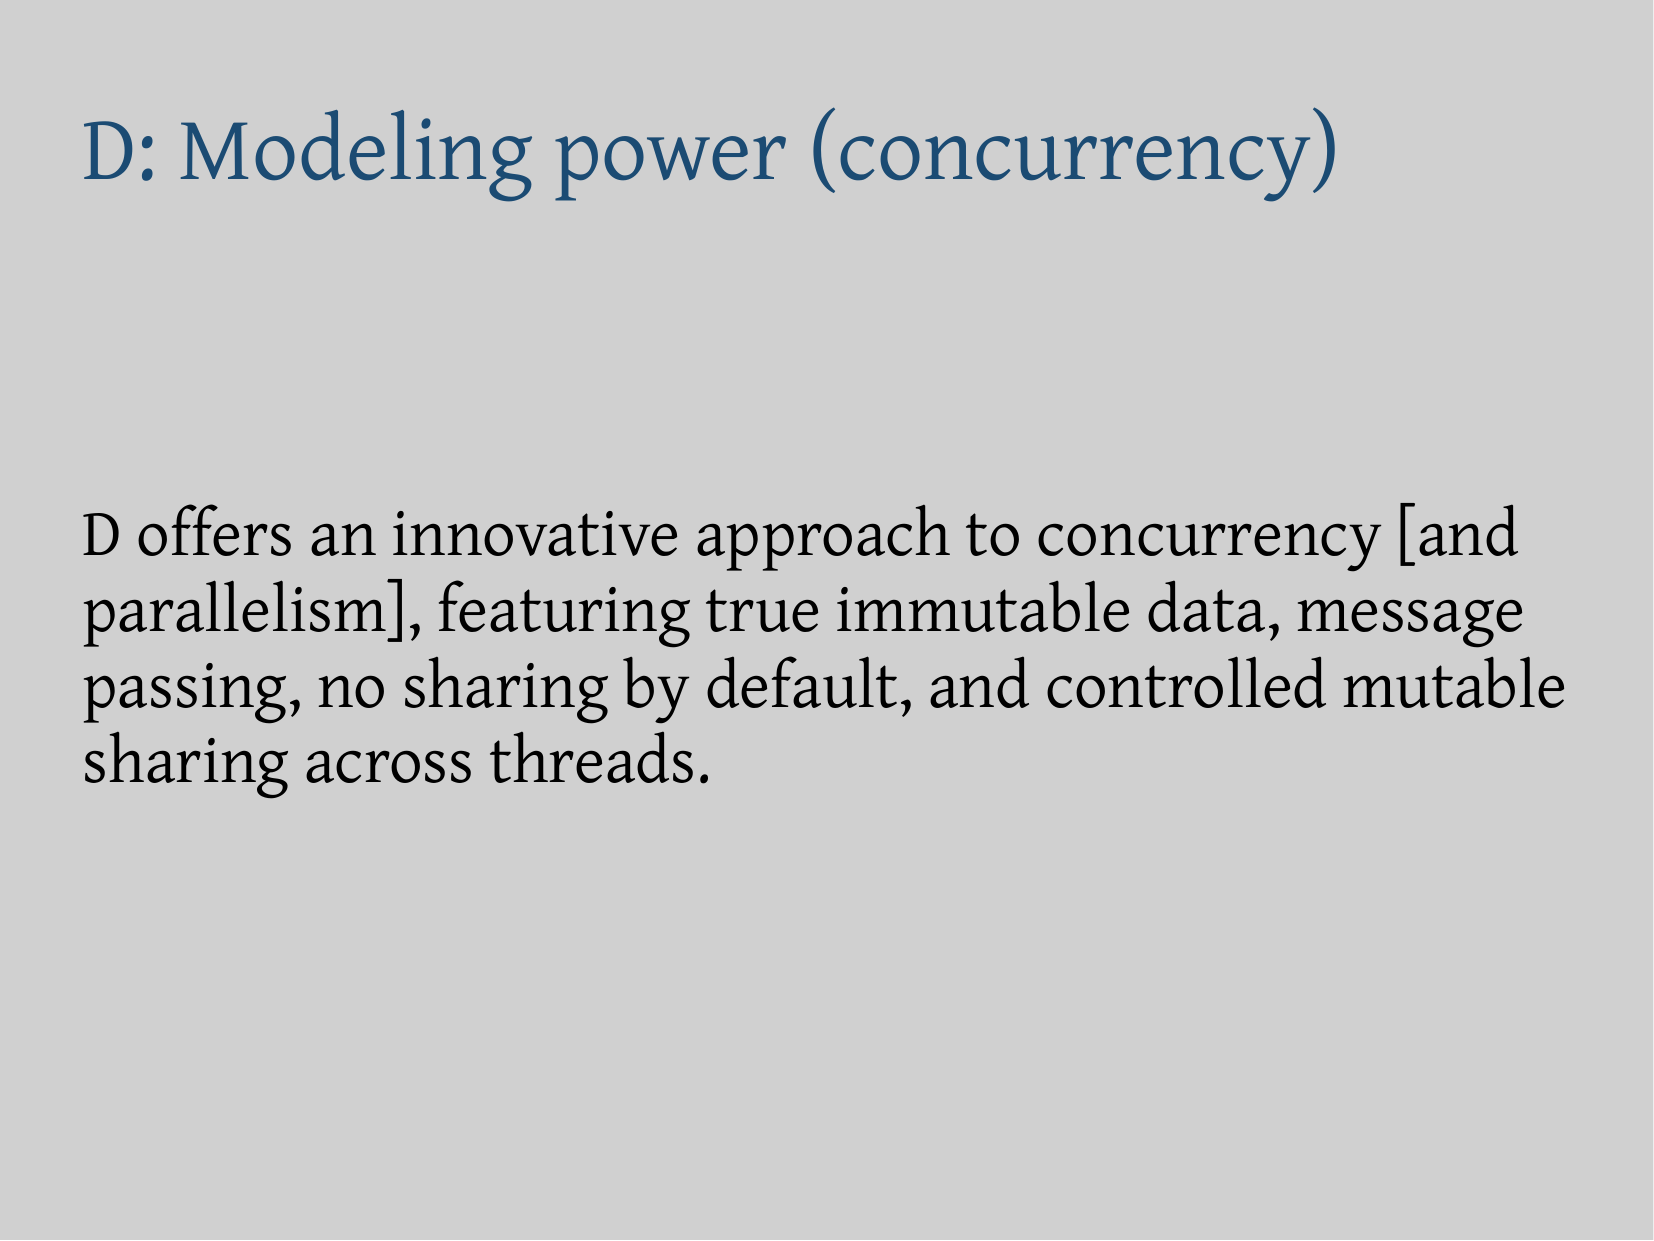

# D: Modeling power (concurrency)
D offers an innovative approach to concurrency [and parallelism], featuring true immutable data, message passing, no sharing by default, and controlled mutable sharing across threads.